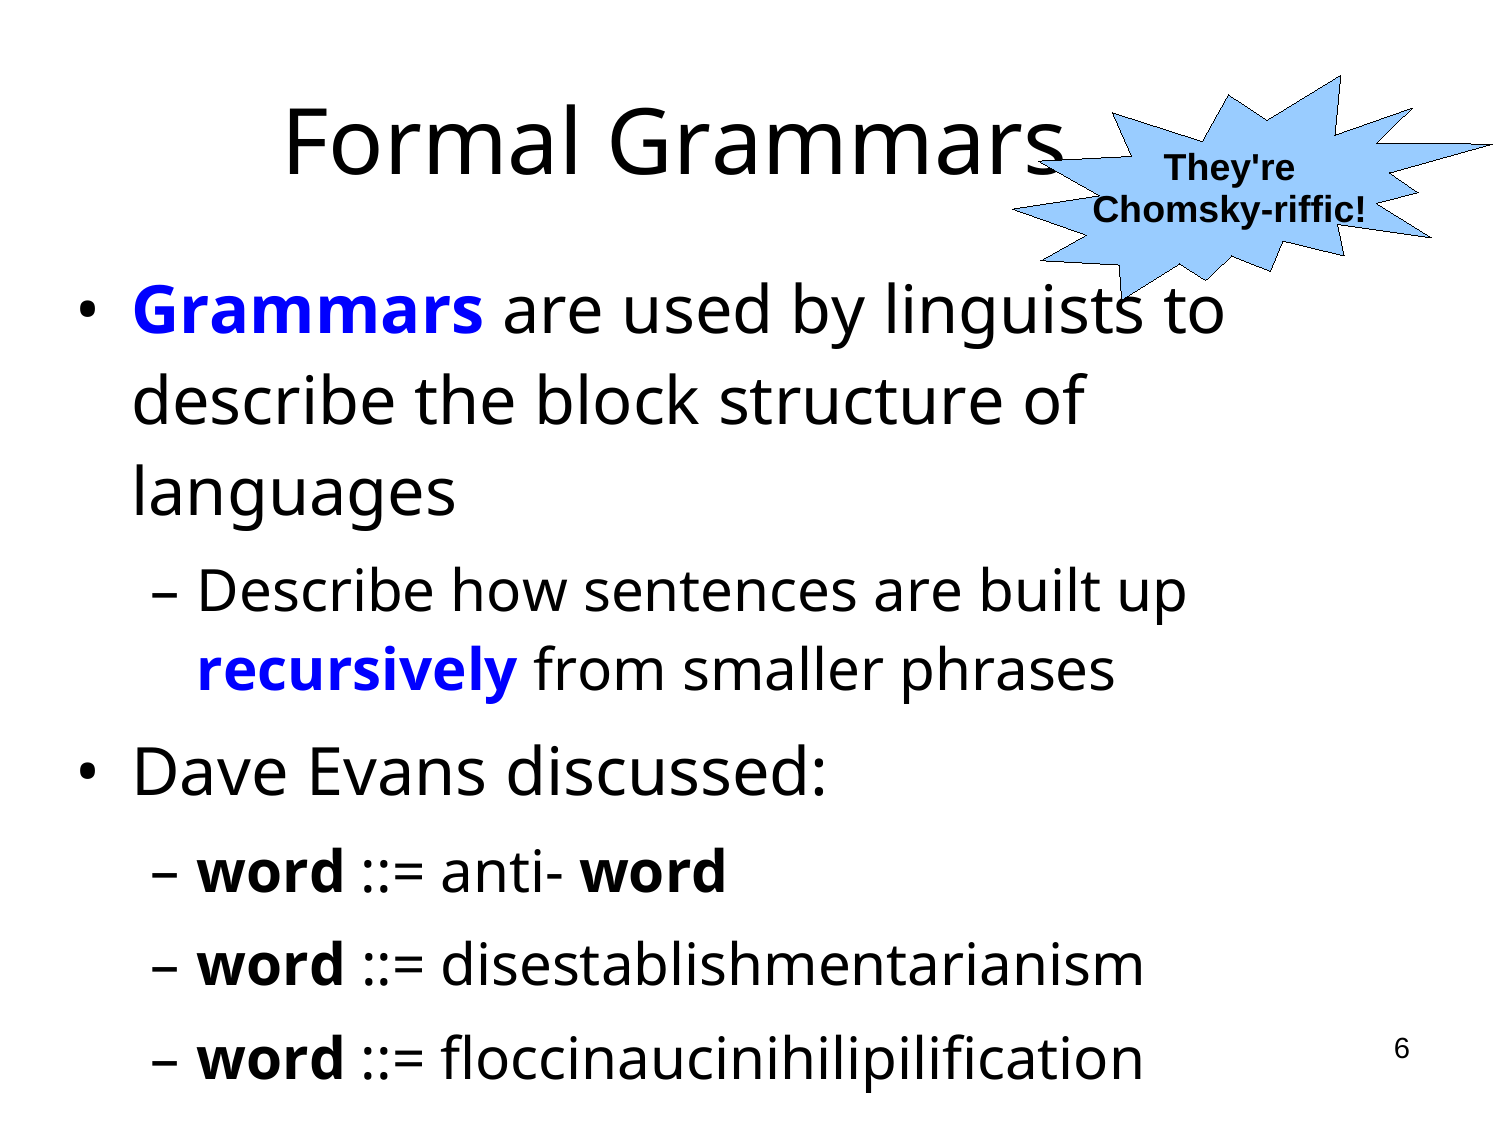

# Formal Grammars
They're
Chomsky-riffic!
Grammars are used by linguists to describe the block structure of languages
Describe how sentences are built up recursively from smaller phrases
Dave Evans discussed:
word ::= anti- word
word ::= disestablishmentarianism
word ::= floccinaucinihilipilification
In practice, English is hard to capture but Java and HTML are codified by formal grammars.
6